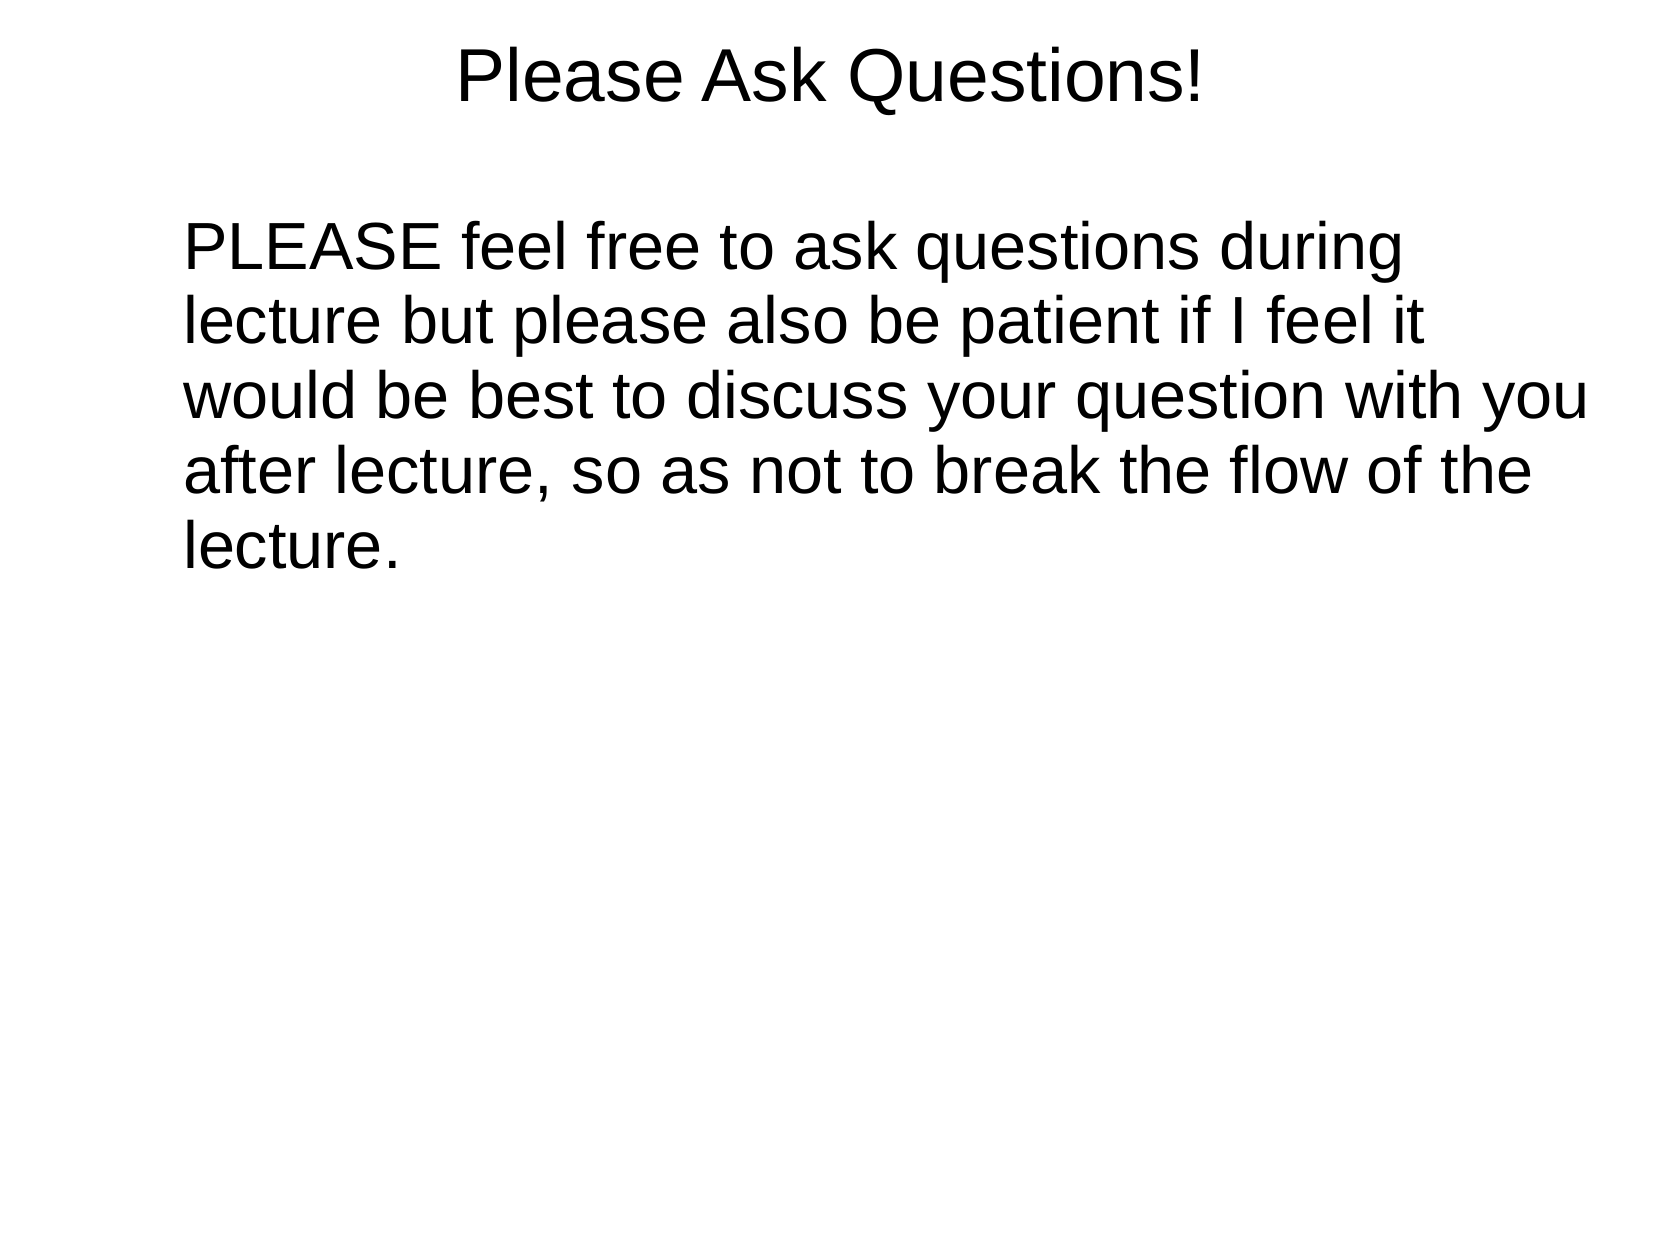

# Please Ask Questions!
PLEASE feel free to ask questions during lecture but please also be patient if I feel it would be best to discuss your question with you after lecture, so as not to break the flow of the lecture.